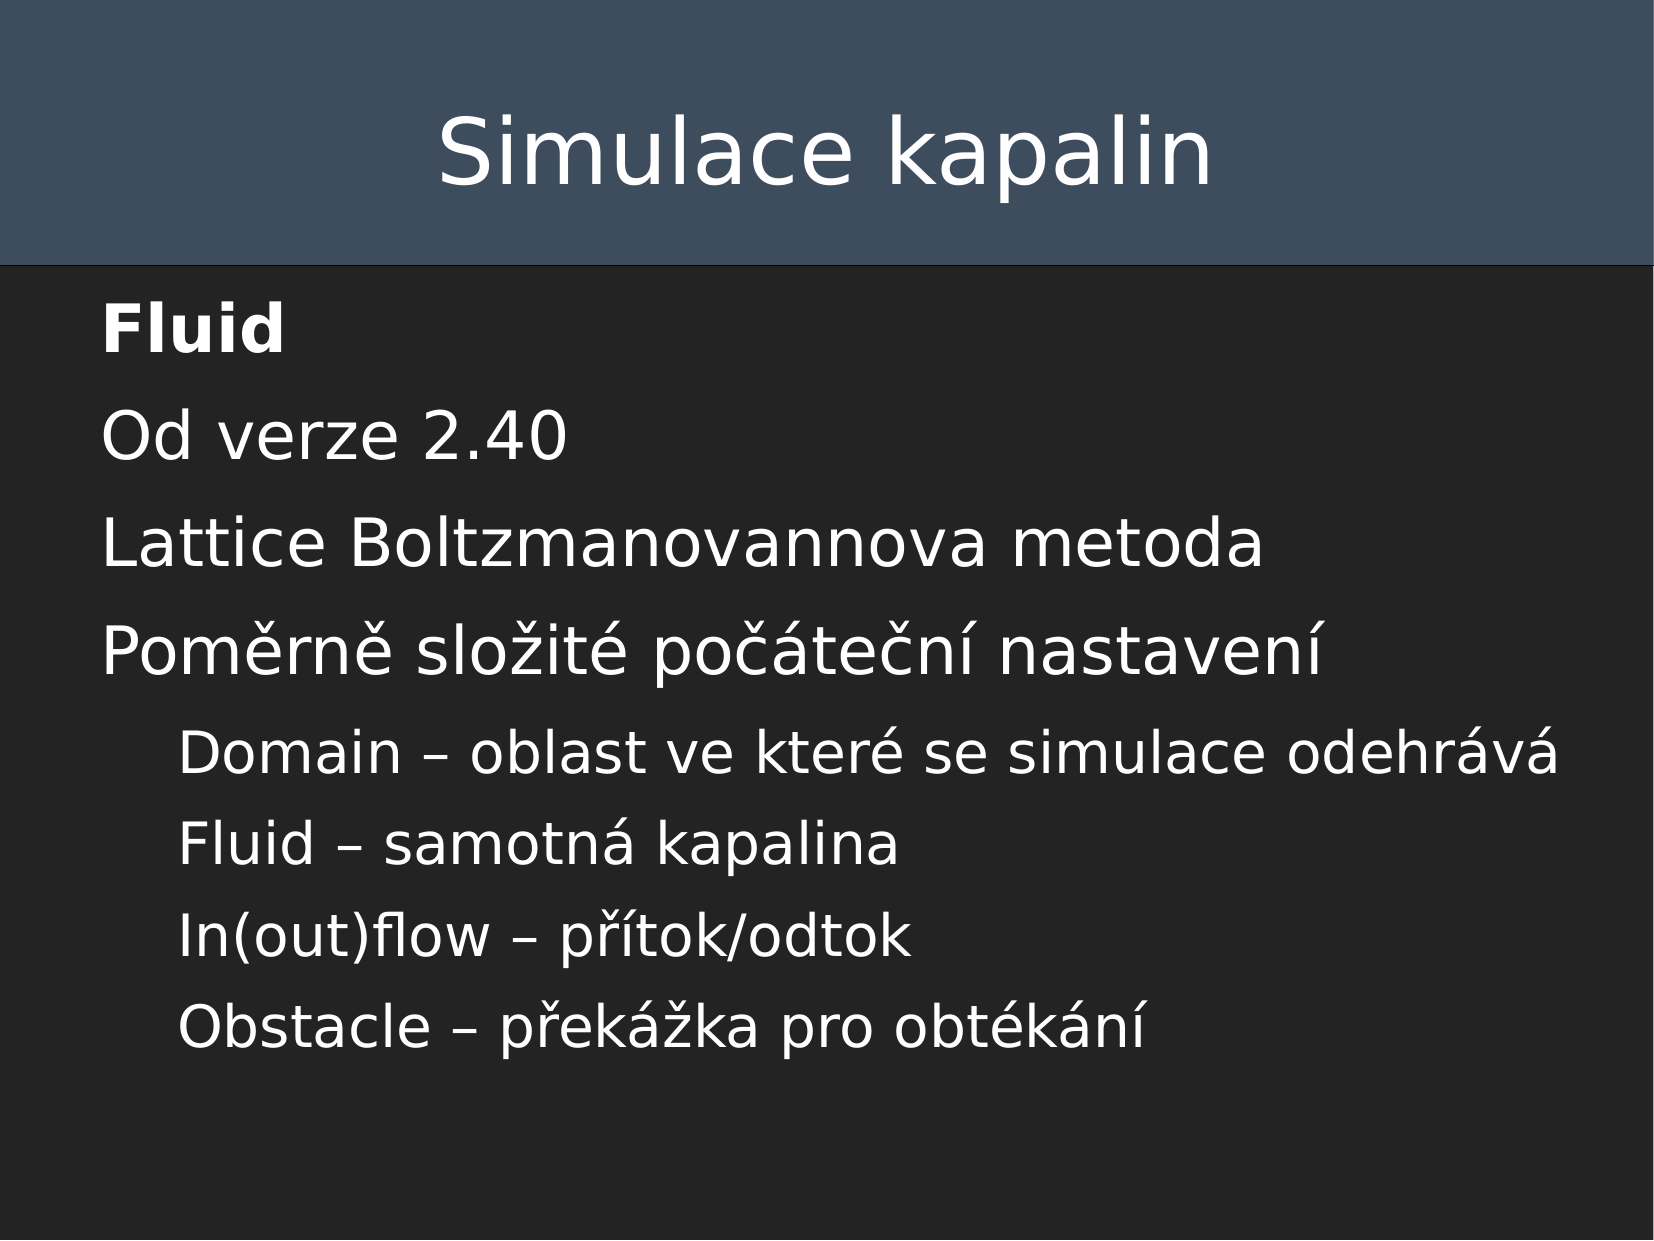

# Simulace kapalin
Fluid
Od verze 2.40
Lattice Boltzmanovannova metoda
Poměrně složité počáteční nastavení
Domain – oblast ve které se simulace odehrává
Fluid – samotná kapalina
In(out)flow – přítok/odtok
Obstacle – překážka pro obtékání